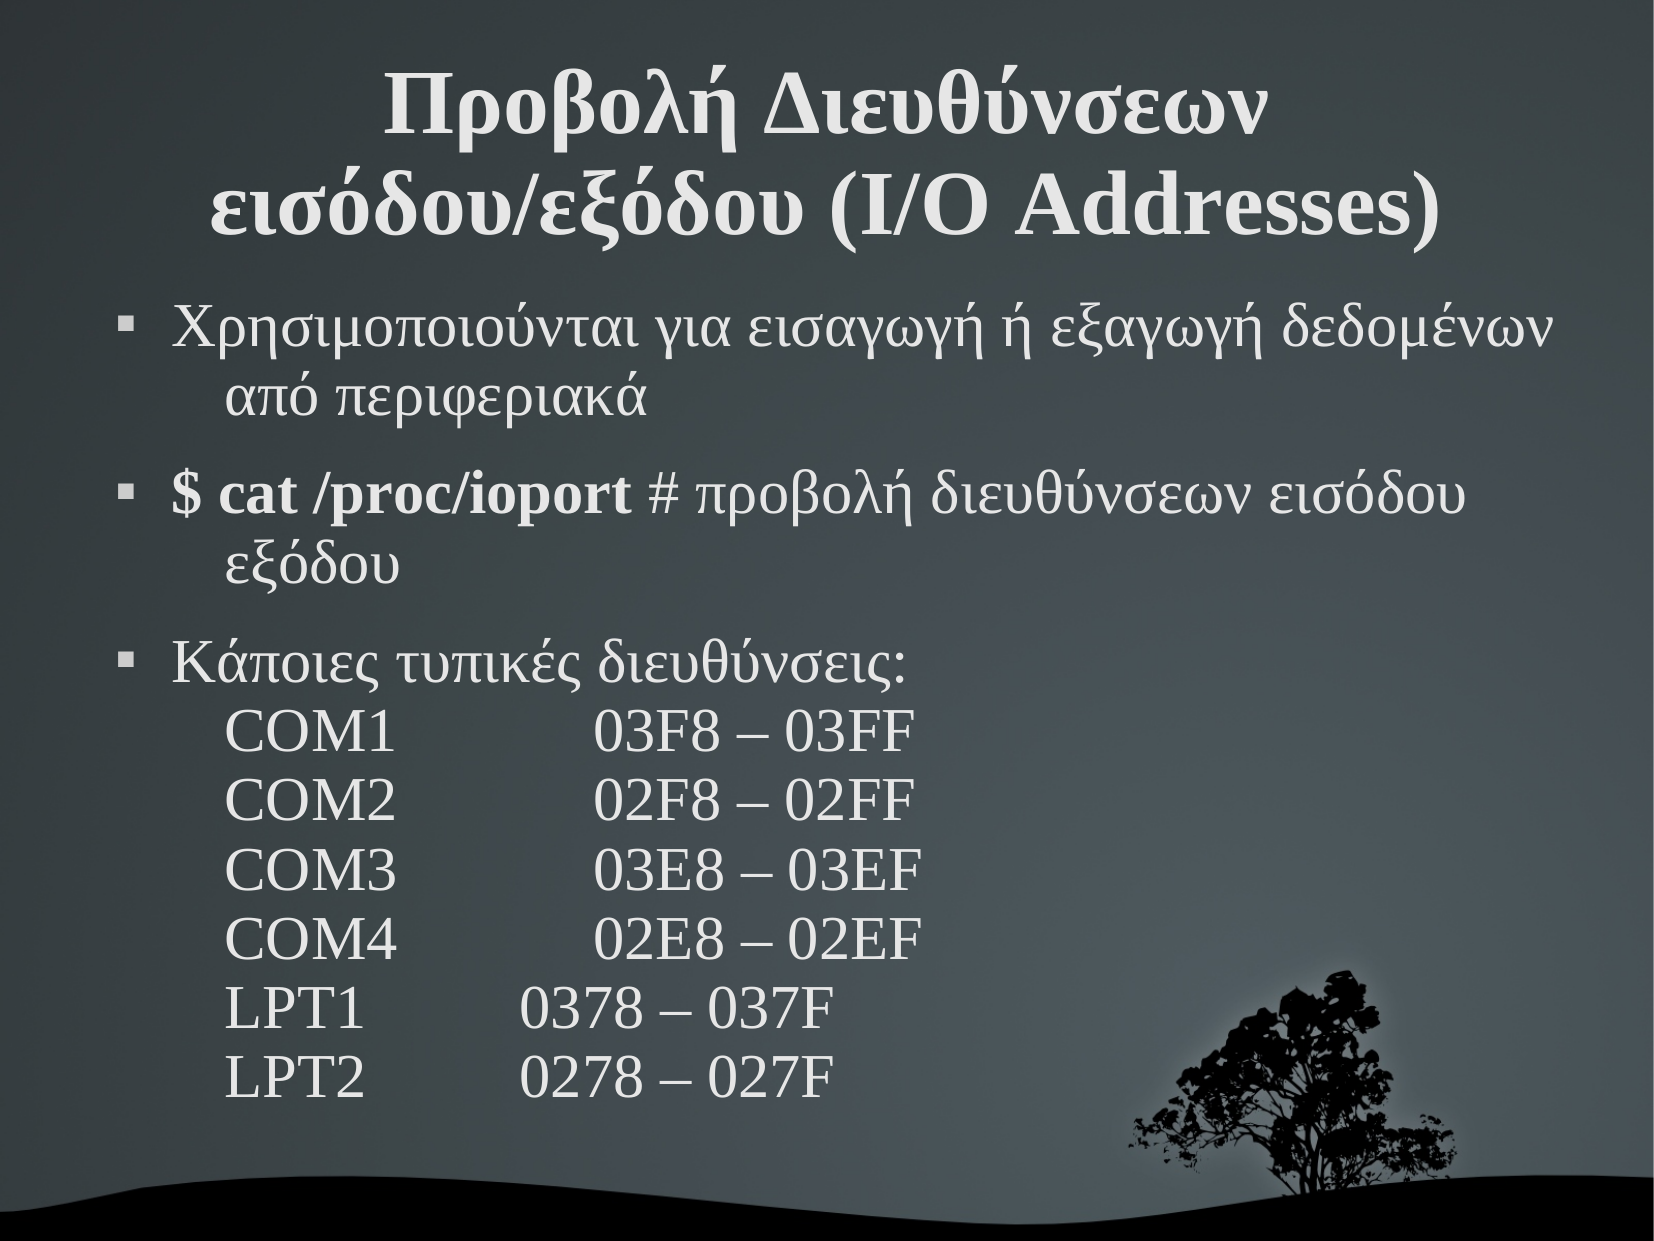

# Προβολή Διευθύνσεων εισόδου/εξόδου (I/O Addresses)
Χρησιμοποιούνται για εισαγωγή ή εξαγωγή δεδομένων από περιφεριακά
$ cat /proc/ioport # προβολή διευθύνσεων εισόδου εξόδου
Κάποιες τυπικές διευθύνσεις:
COM1			03F8 – 03FF
COM2			02F8 – 02FF
COM3			03E8 – 03EF
COM4			02E8 – 02EF
LPT1			0378 – 037F
LPT2			0278 – 027F